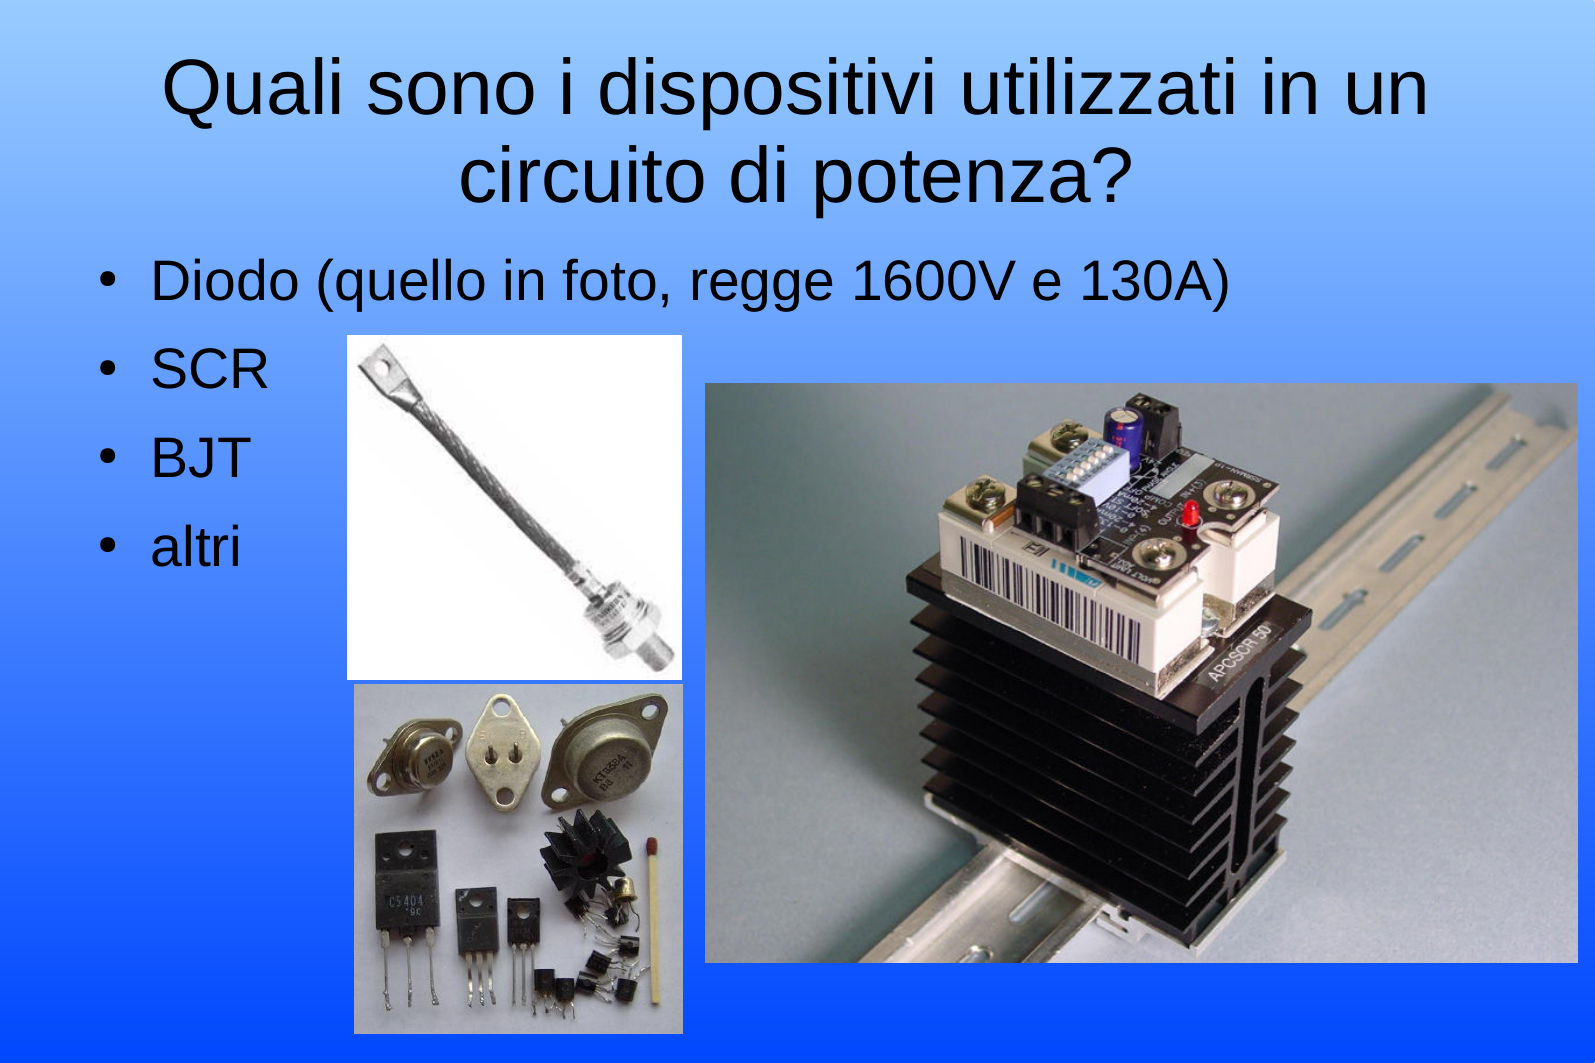

# Quali sono i dispositivi utilizzati in un circuito di potenza?
Diodo (quello in foto, regge 1600V e 130A)
SCR
BJT
altri